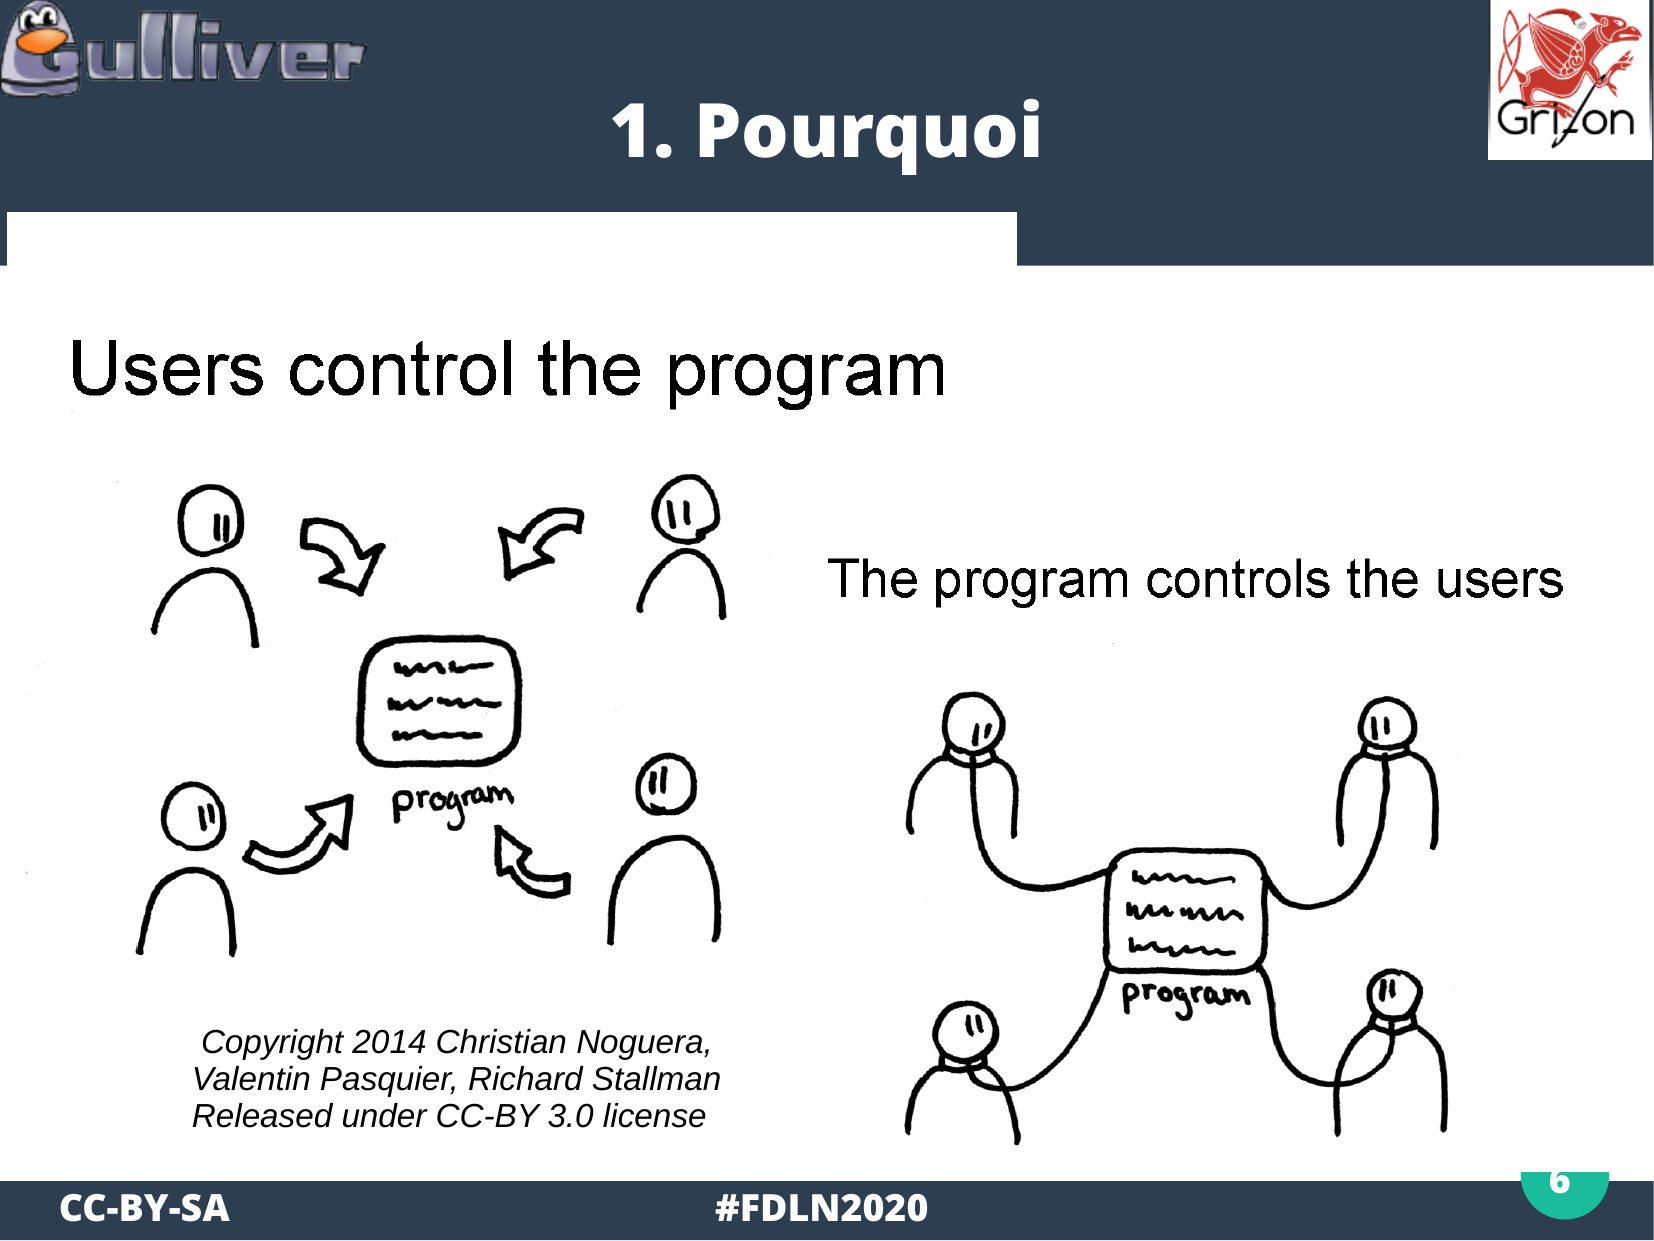

# 1. Pourquoi
Copyright 2014 Christian Noguera, Valentin Pasquier, Richard Stallman
Released under CC-BY 3.0 license
6